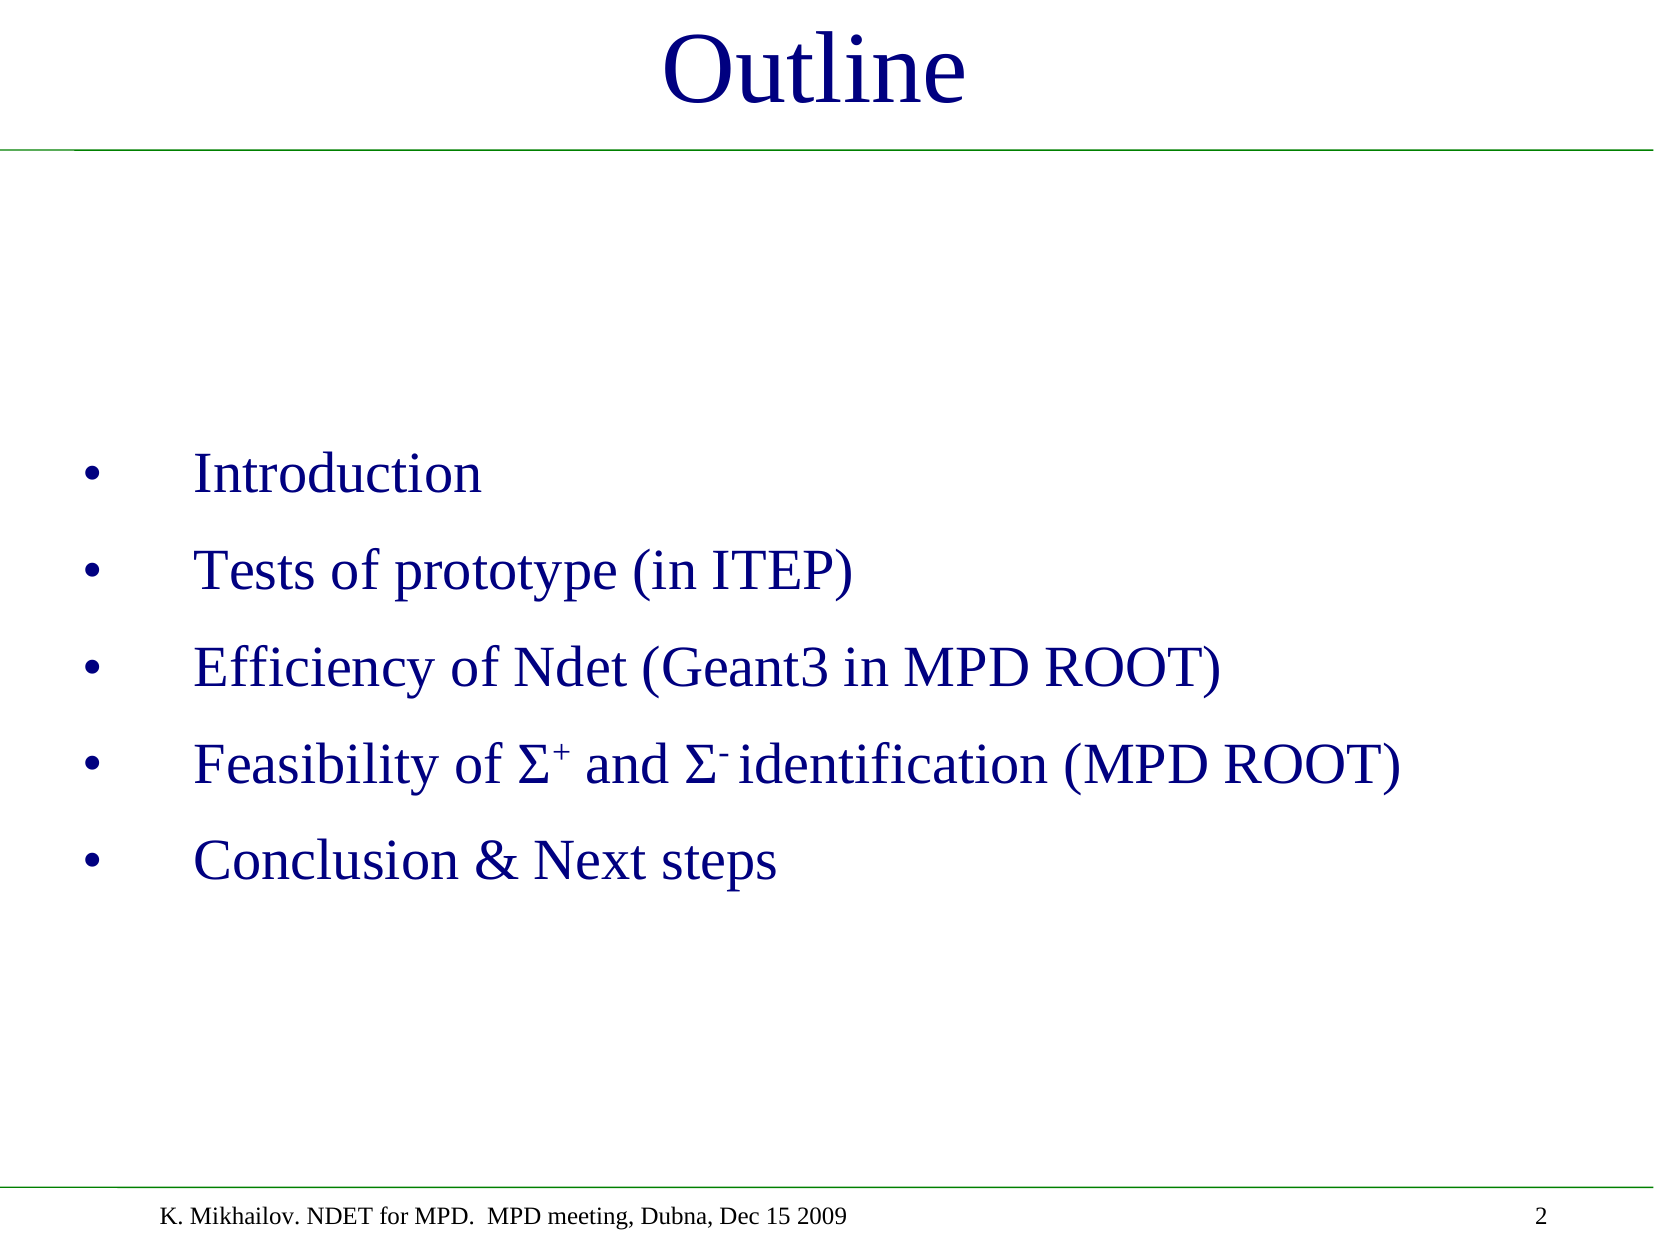

# Outline
Introduction
Tests of prototype (in ITEP)
Efficiency of Ndet (Geant3 in MPD ROOT)
Feasibility of Σ+ and Σ- identification (MPD ROOT)
Conclusion & Next steps
K. Mikhailov. NDET for MPD. MPD meeting, Dubna, Dec 15 2009